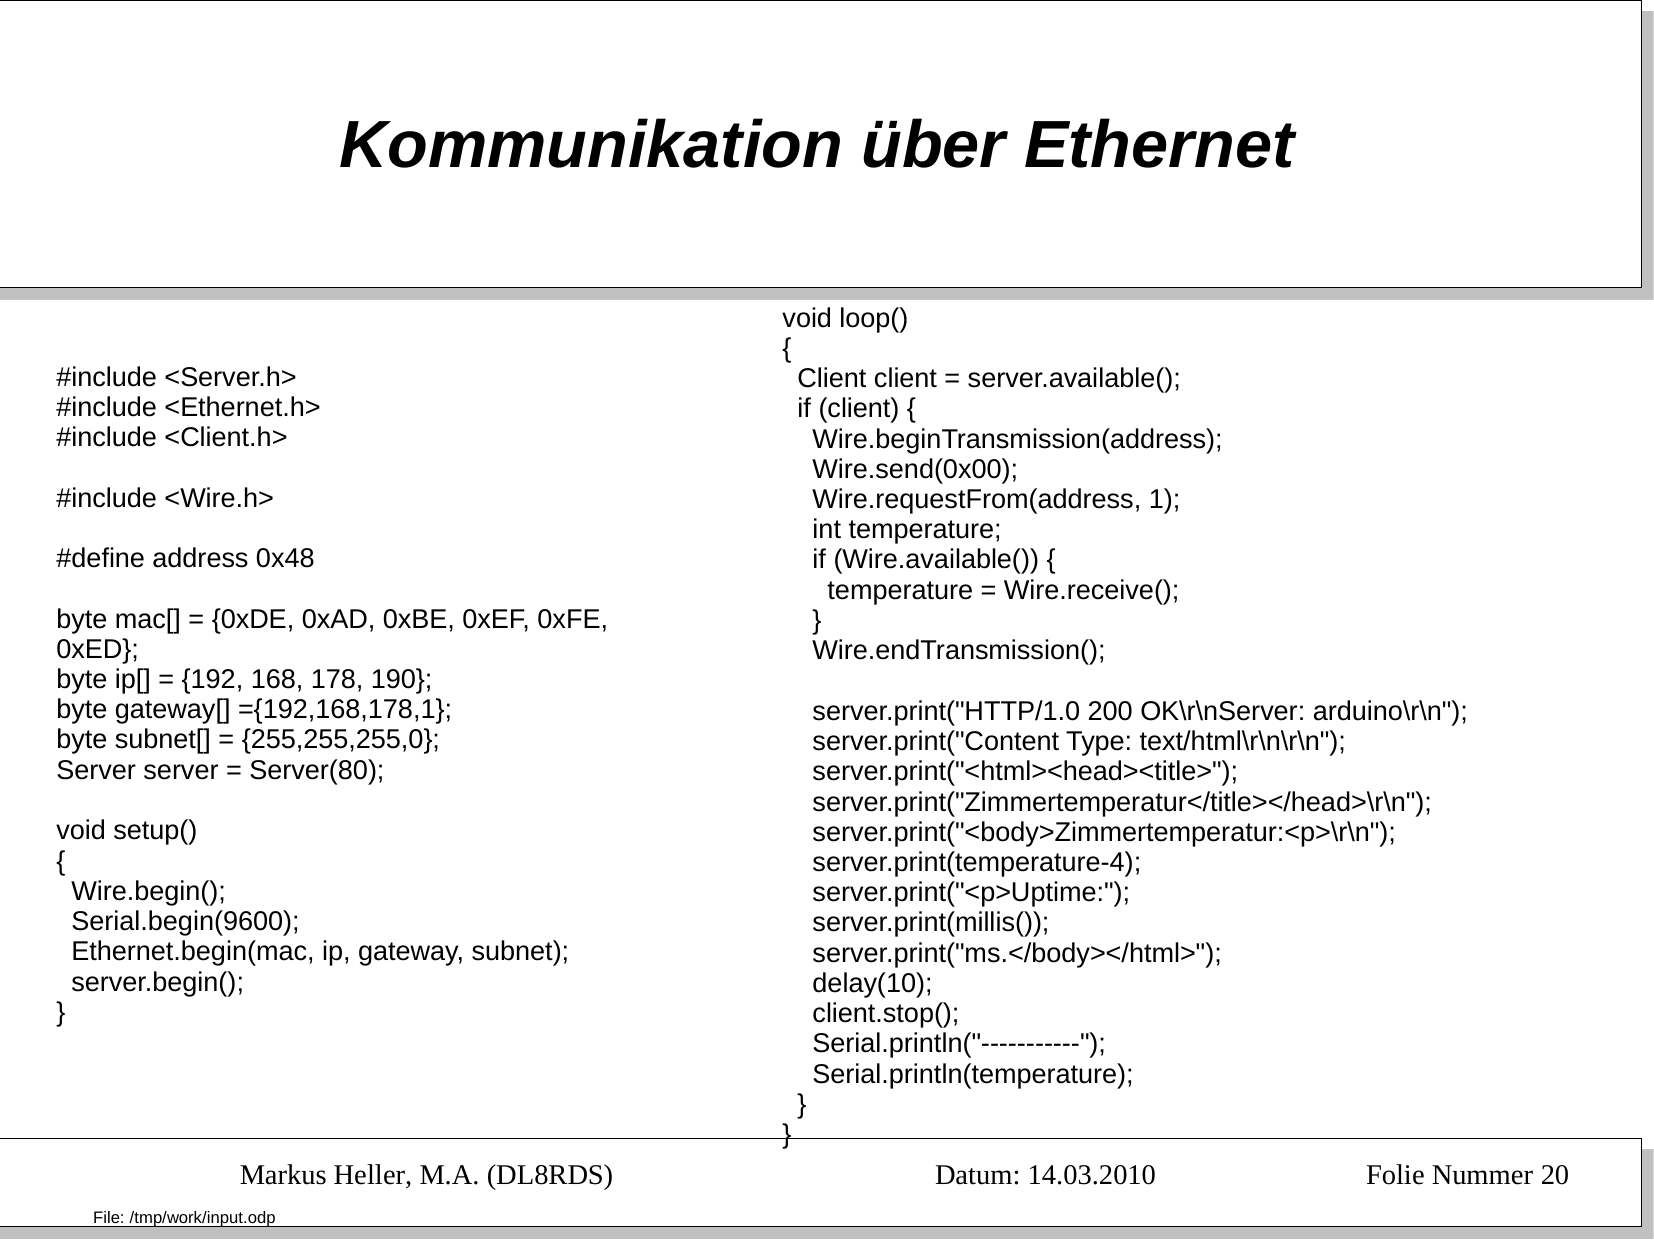

# Kommunikation über Ethernet
void loop()
{
 Client client = server.available();
 if (client) {
 Wire.beginTransmission(address);
 Wire.send(0x00);
 Wire.requestFrom(address, 1);
 int temperature;
 if (Wire.available()) {
 temperature = Wire.receive();
 }
 Wire.endTransmission();
 server.print("HTTP/1.0 200 OK\r\nServer: arduino\r\n");
 server.print("Content Type: text/html\r\n\r\n");
 server.print("<html><head><title>");
 server.print("Zimmertemperatur</title></head>\r\n");
 server.print("<body>Zimmertemperatur:<p>\r\n");
 server.print(temperature-4);
 server.print("<p>Uptime:");
 server.print(millis());
 server.print("ms.</body></html>");
 delay(10);
 client.stop();
 Serial.println("-----------");
 Serial.println(temperature);
 }
}
#include <Server.h>
#include <Ethernet.h>
#include <Client.h>
#include <Wire.h>
#define address 0x48
byte mac[] = {0xDE, 0xAD, 0xBE, 0xEF, 0xFE, 0xED};
byte ip[] = {192, 168, 178, 190};
byte gateway[] ={192,168,178,1};
byte subnet[] = {255,255,255,0};
Server server = Server(80);
void setup()
{
 Wire.begin();
 Serial.begin(9600);
 Ethernet.begin(mac, ip, gateway, subnet);
 server.begin();
}